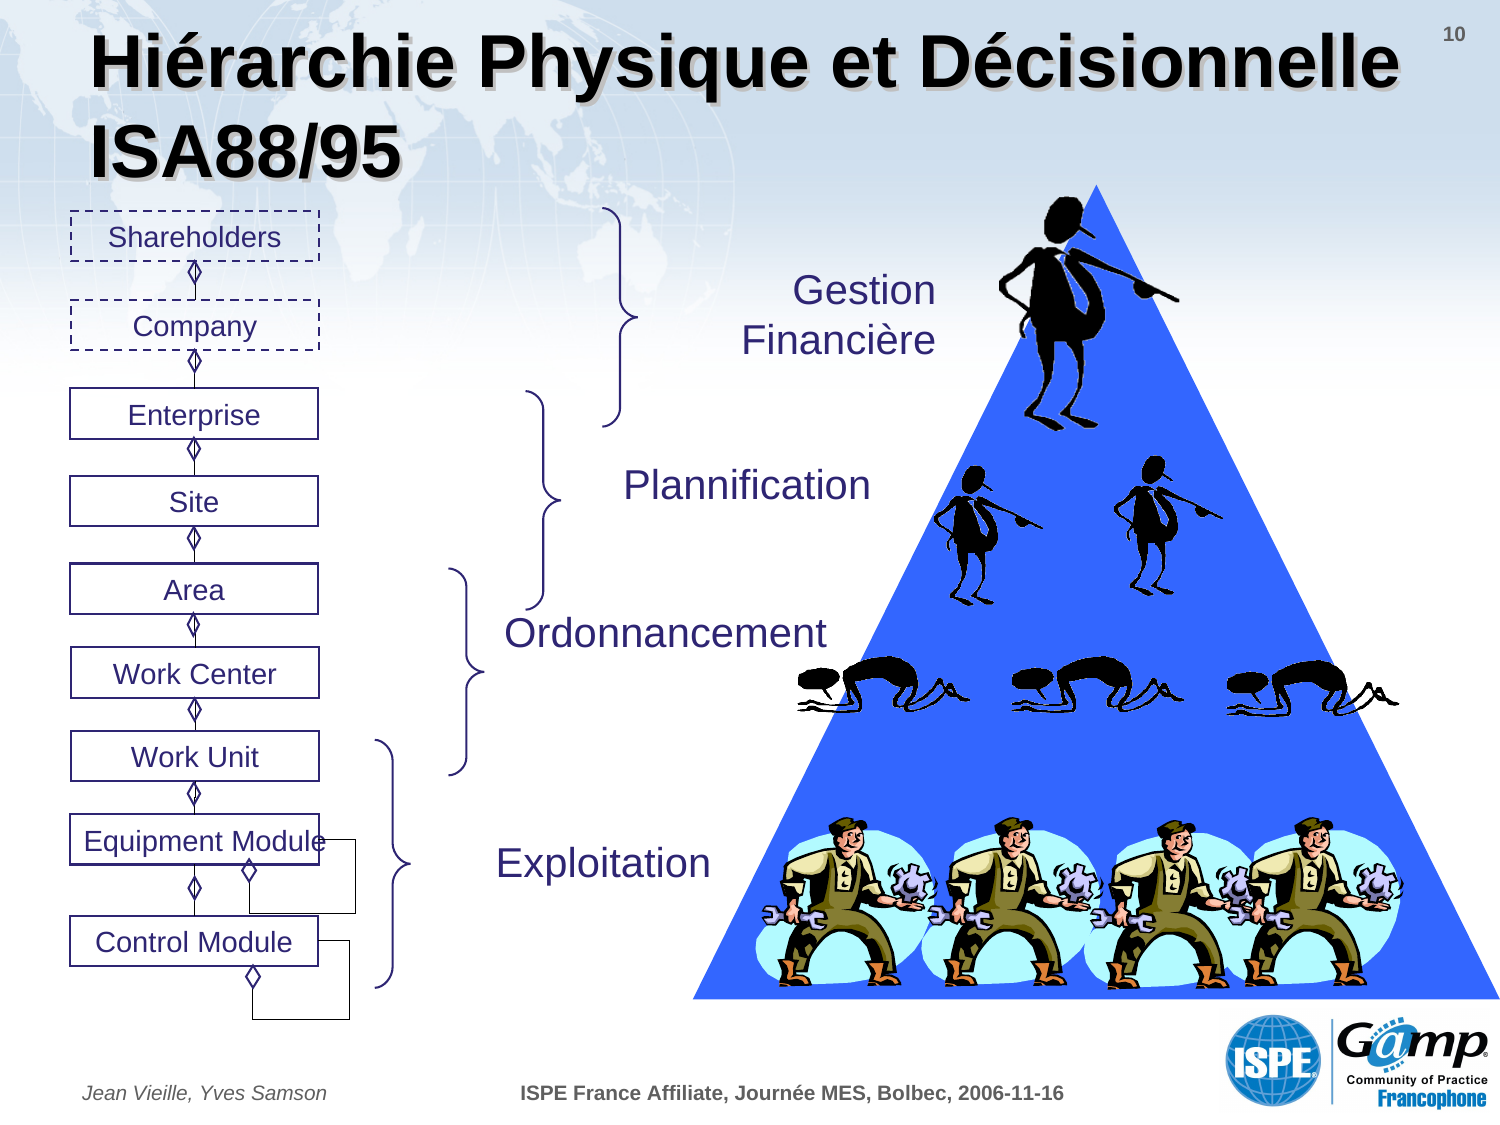

# Hiérarchie Physique et Décisionnelle ISA88/95
Shareholders
Gestion
Financière
Company
Enterprise
Plannification
Site
Area
Ordonnancement
Work Center
Work Unit
Equipment Module
Exploitation
Control Module